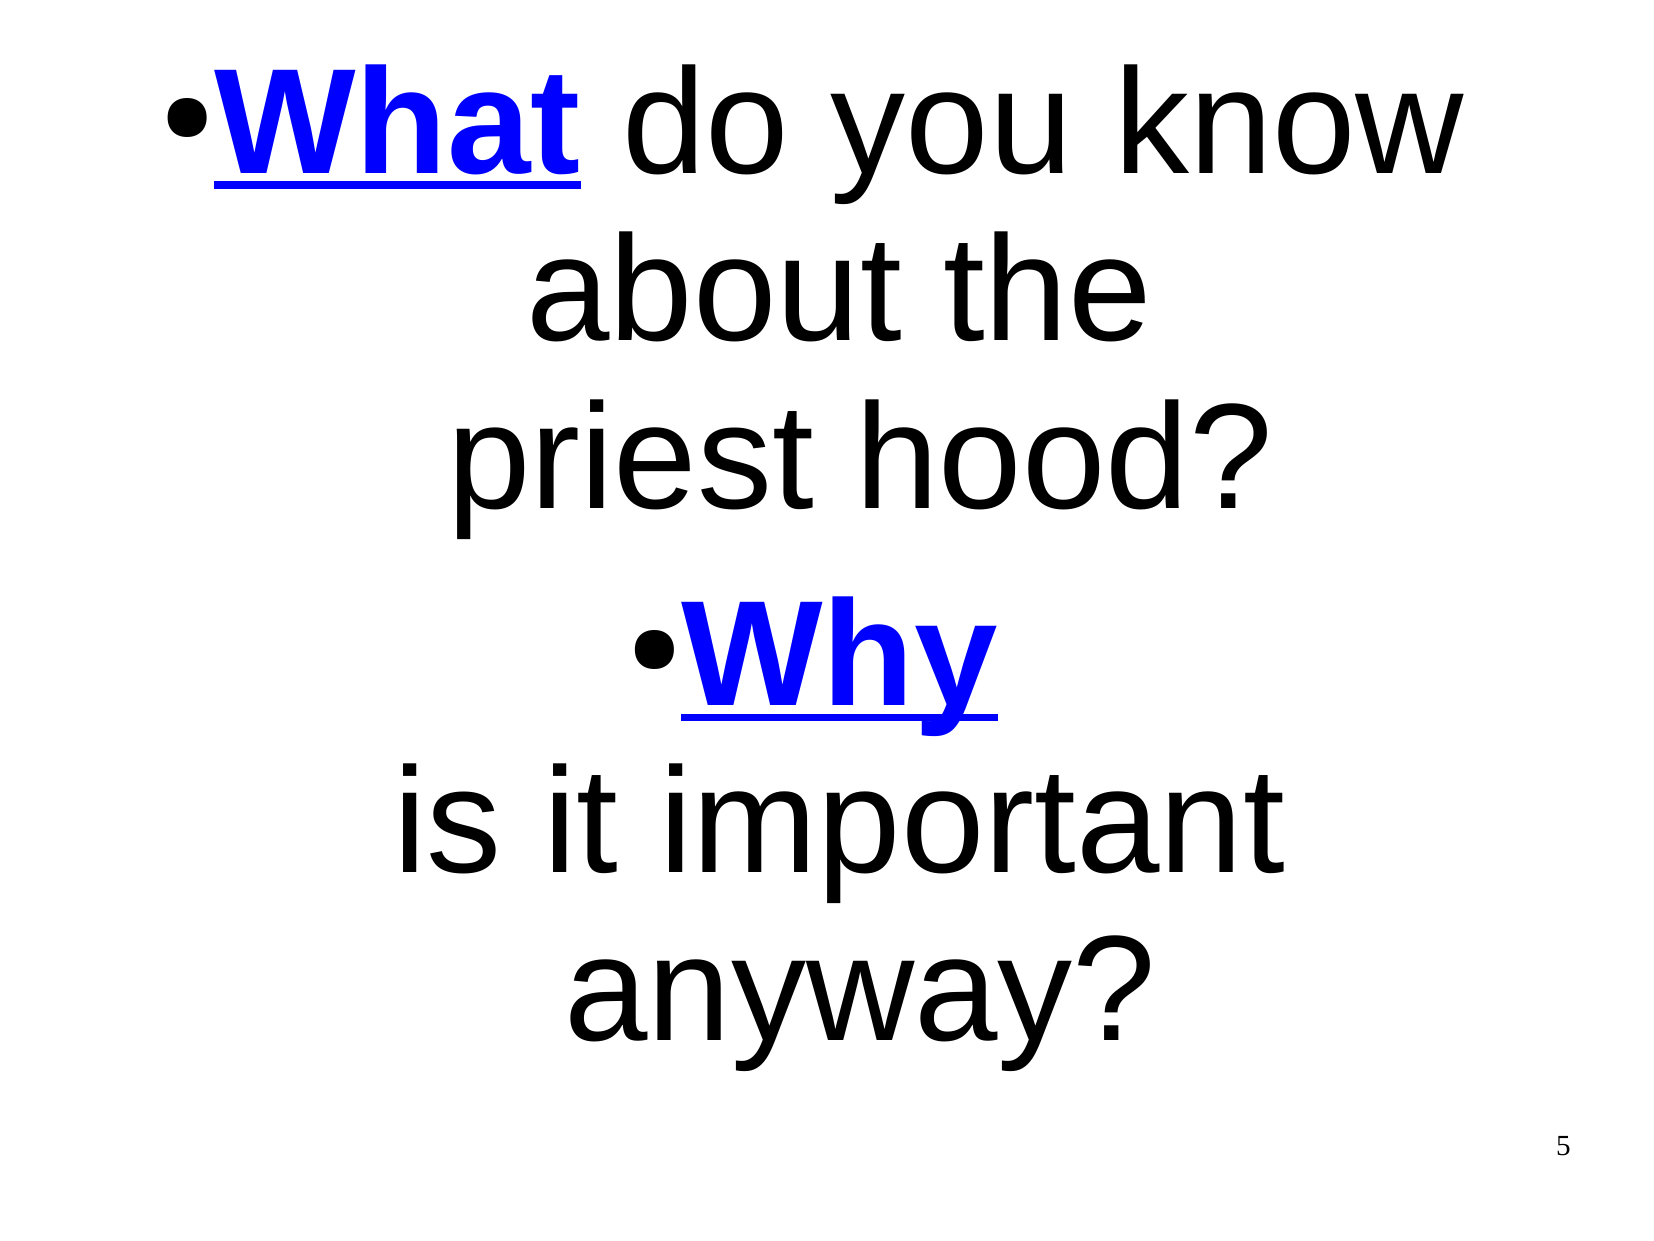

# What do you know about the priest hood?
Why
is it important
anyway?
5